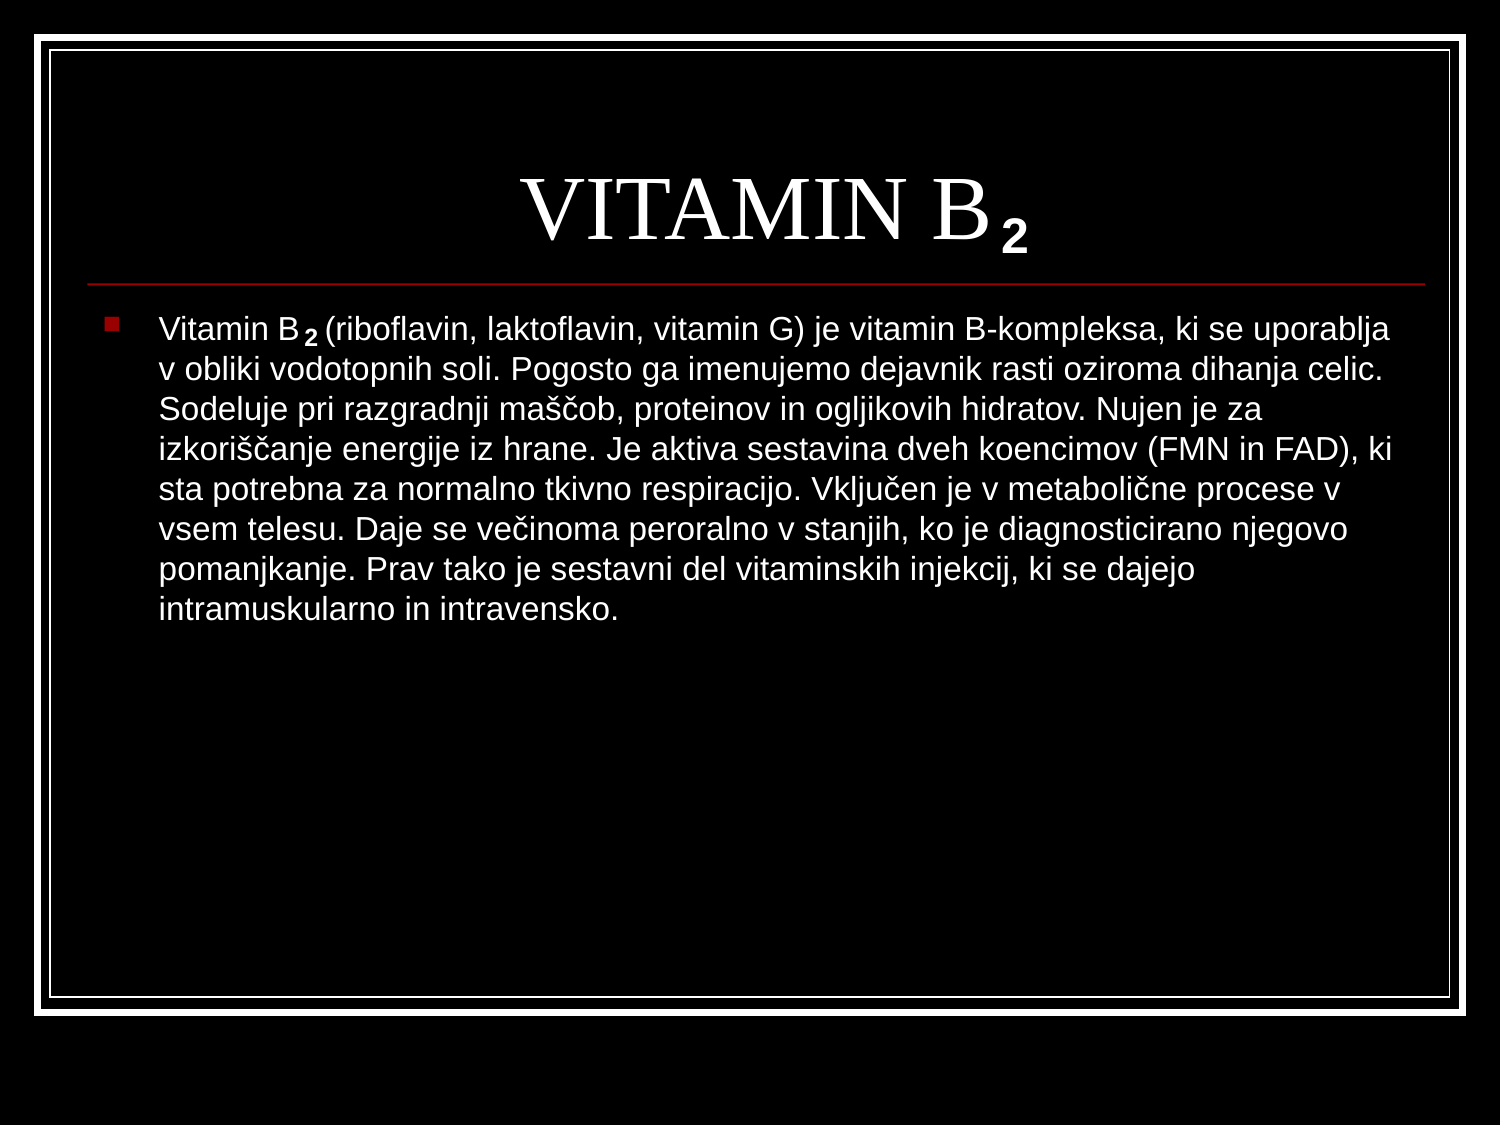

# VITAMIN B
2
Vitamin B (riboflavin, laktoflavin, vitamin G) je vitamin B-kompleksa, ki se uporablja v obliki vodotopnih soli. Pogosto ga imenujemo dejavnik rasti oziroma dihanja celic. Sodeluje pri razgradnji maščob, proteinov in ogljikovih hidratov. Nujen je za izkoriščanje energije iz hrane. Je aktiva sestavina dveh koencimov (FMN in FAD), ki sta potrebna za normalno tkivno respiracijo. Vključen je v metabolične procese v vsem telesu. Daje se večinoma peroralno v stanjih, ko je diagnosticirano njegovo pomanjkanje. Prav tako je sestavni del vitaminskih injekcij, ki se dajejo intramuskularno in intravensko.
2